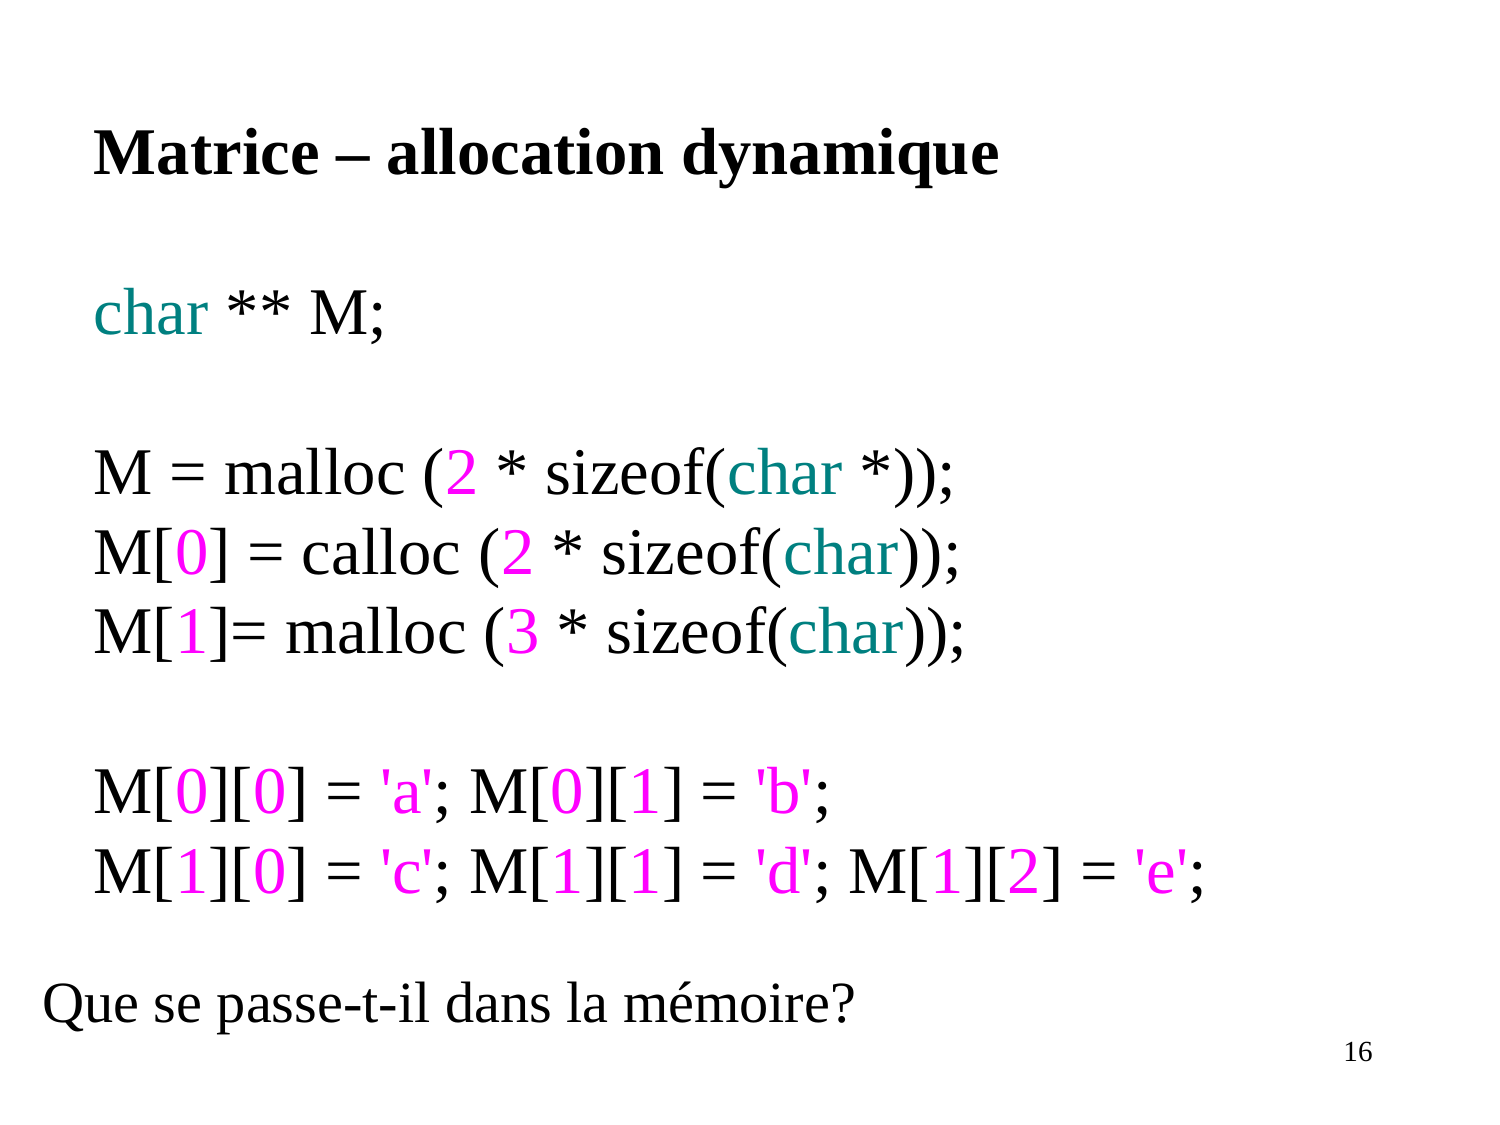

Matrice – allocation dynamique
char ** M;
M = malloc (2 * sizeof(char *));
M[0] = calloc (2 * sizeof(char));
M[1]= malloc (3 * sizeof(char));
M[0][0] = 'a'; M[0][1] = 'b';
M[1][0] = 'c'; M[1][1] = 'd'; M[1][2] = 'e';
Que se passe-t-il dans la mémoire?
16